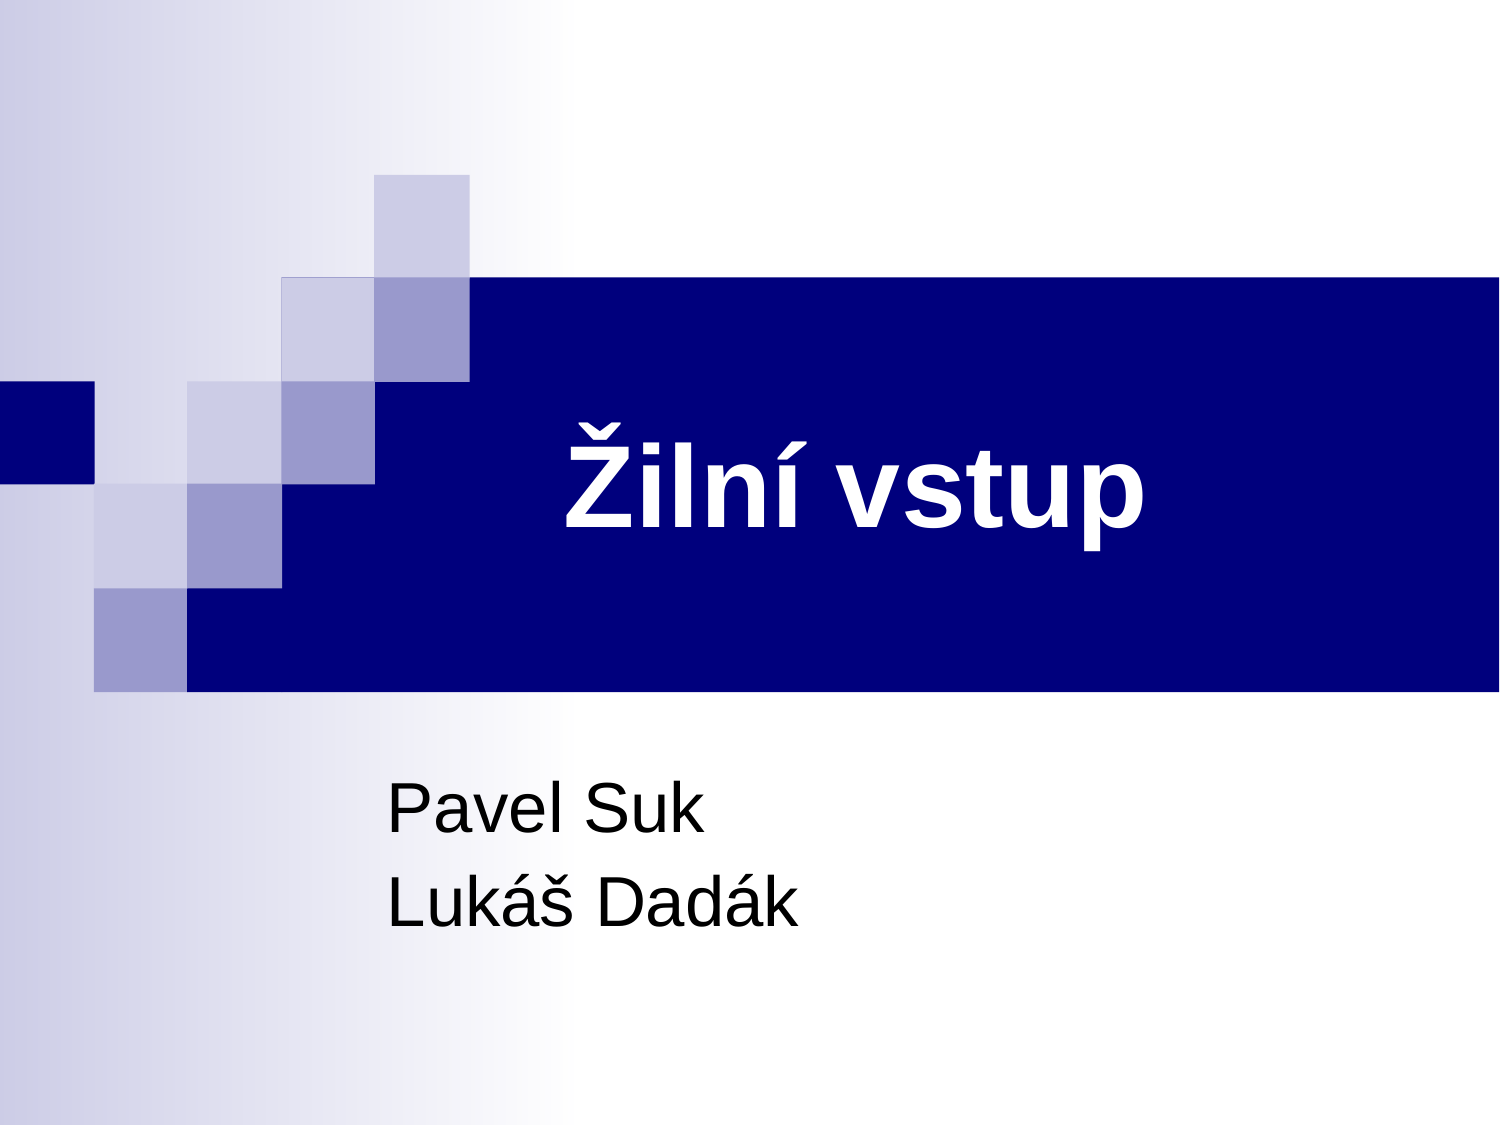

# Žilní vstup
Pavel Suk
Lukáš Dadák